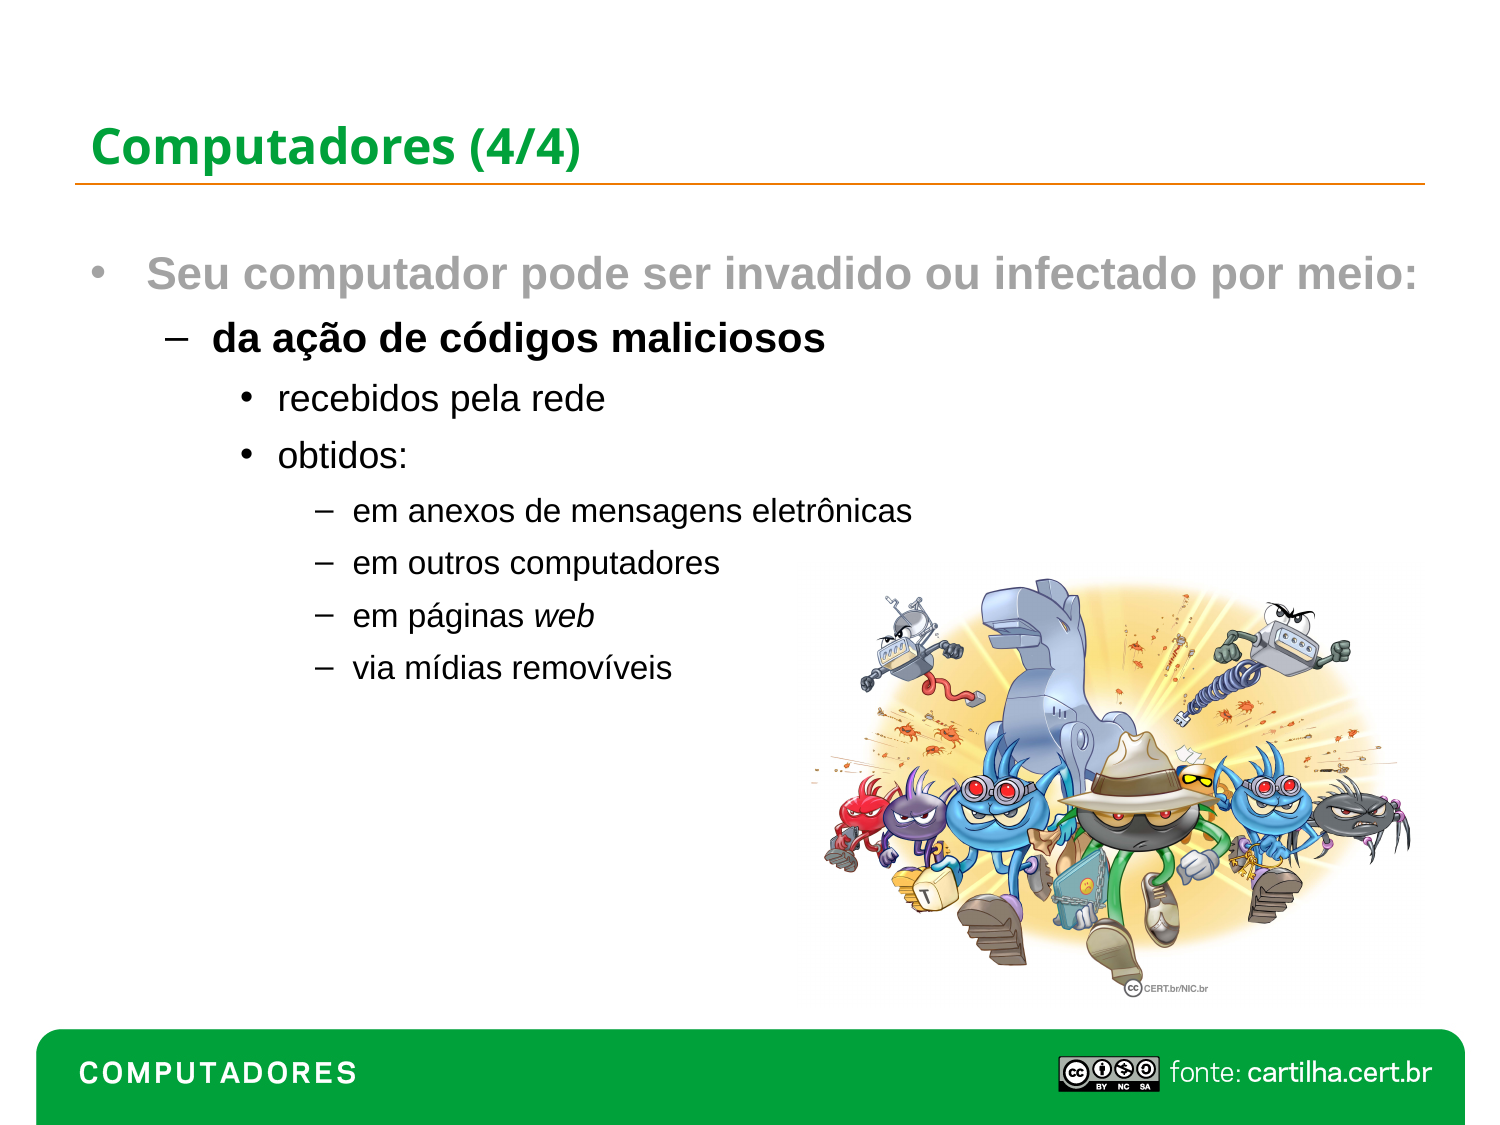

Computadores (4/4)
# Seu computador pode ser invadido ou infectado por meio:
da ação de códigos maliciosos
recebidos pela rede
obtidos:
em anexos de mensagens eletrônicas
em outros computadores
em páginas web
via mídias removíveis